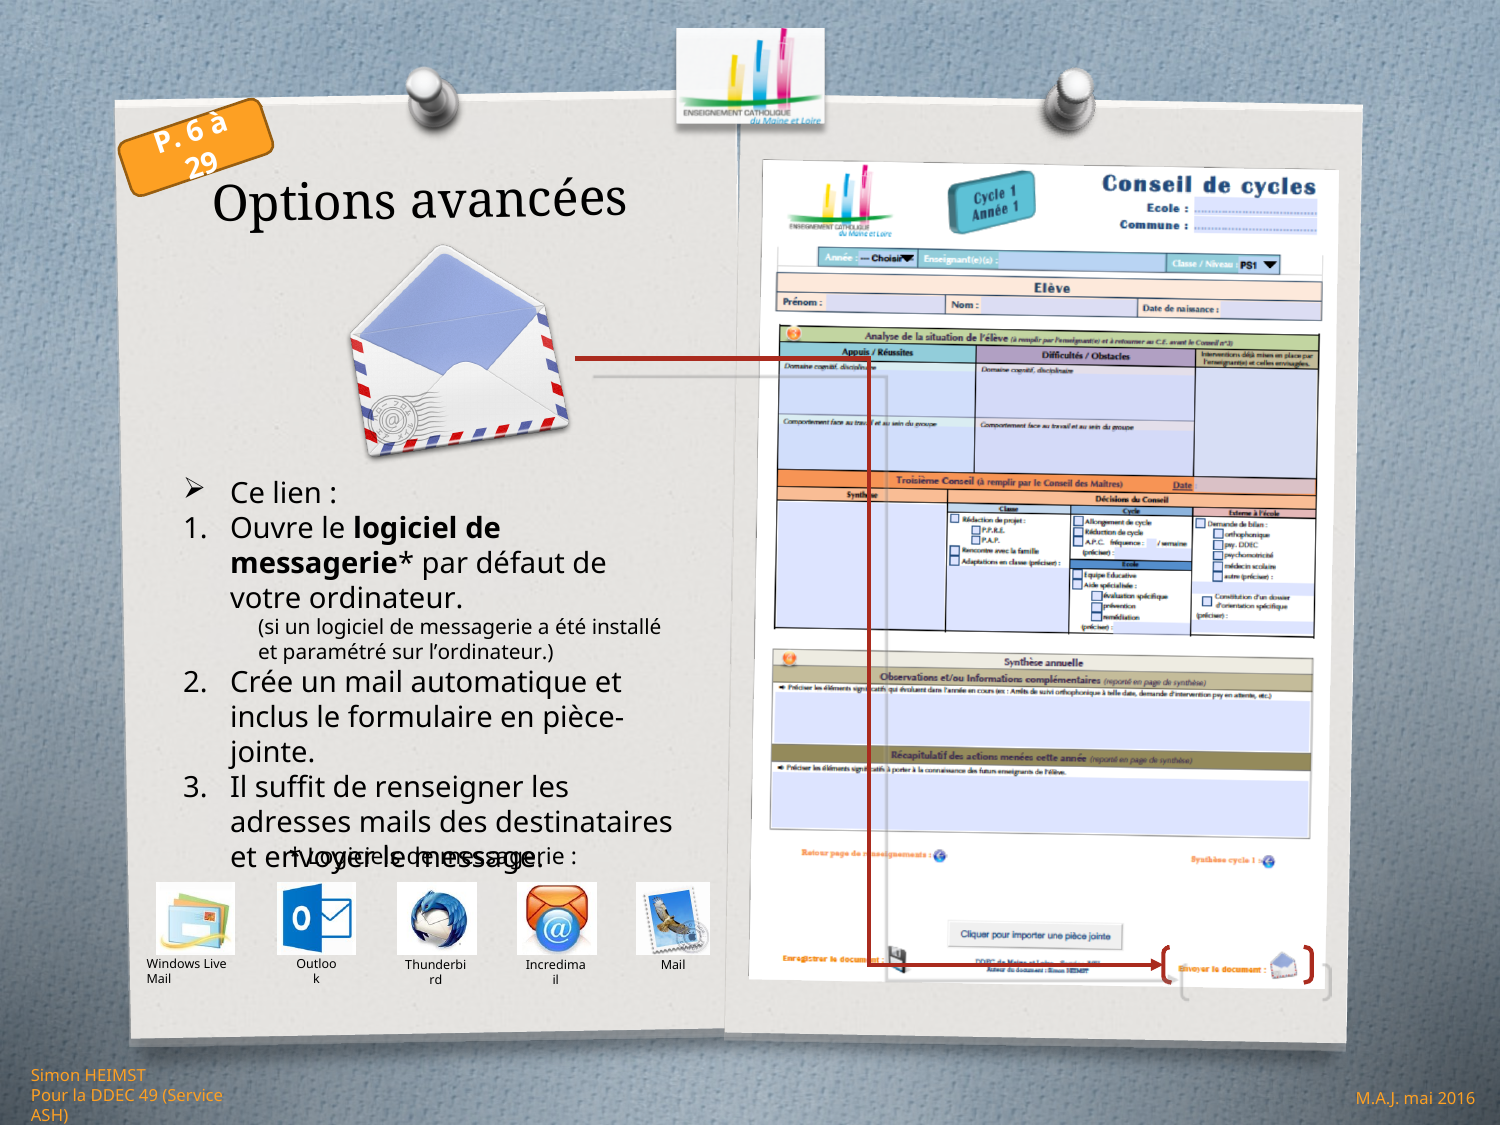

P. 6 à 29
# Options avancées
Ce lien :
Ouvre le logiciel de messagerie* par défaut de votre ordinateur.
(si un logiciel de messagerie a été installé et paramétré sur l’ordinateur.)
Crée un mail automatique et inclus le formulaire en pièce-jointe.
Il suffit de renseigner les adresses mails des destinataires et envoyer le message.
* Logiciels de messagerie :
Incredimail
Mail
Thunderbird
Windows Live Mail
Outlook
Simon HEIMST
Pour la DDEC 49 (Service ASH)
M.A.J. mai 2016